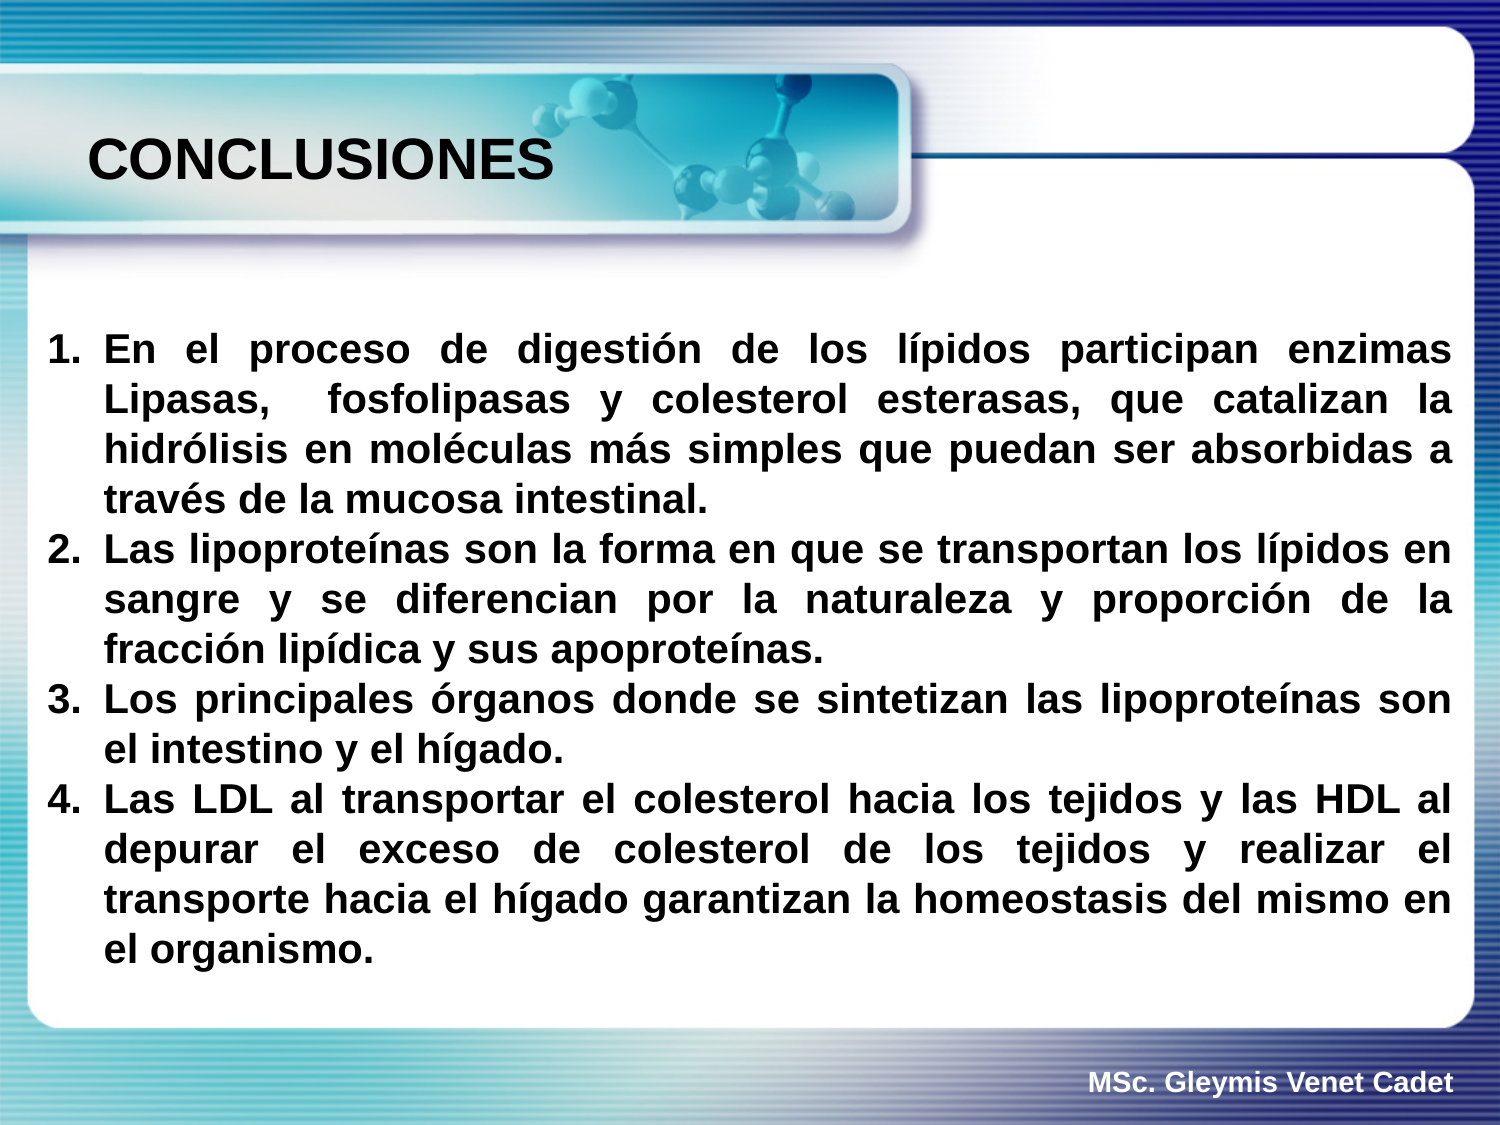

CONCLUSIONES
En el proceso de digestión de los lípidos participan enzimas Lipasas, fosfolipasas y colesterol esterasas, que catalizan la hidrólisis en moléculas más simples que puedan ser absorbidas a través de la mucosa intestinal.
Las lipoproteínas son la forma en que se transportan los lípidos en sangre y se diferencian por la naturaleza y proporción de la fracción lipídica y sus apoproteínas.
Los principales órganos donde se sintetizan las lipoproteínas son el intestino y el hígado.
Las LDL al transportar el colesterol hacia los tejidos y las HDL al depurar el exceso de colesterol de los tejidos y realizar el transporte hacia el hígado garantizan la homeostasis del mismo en el organismo.
MSc. Gleymis Venet Cadet